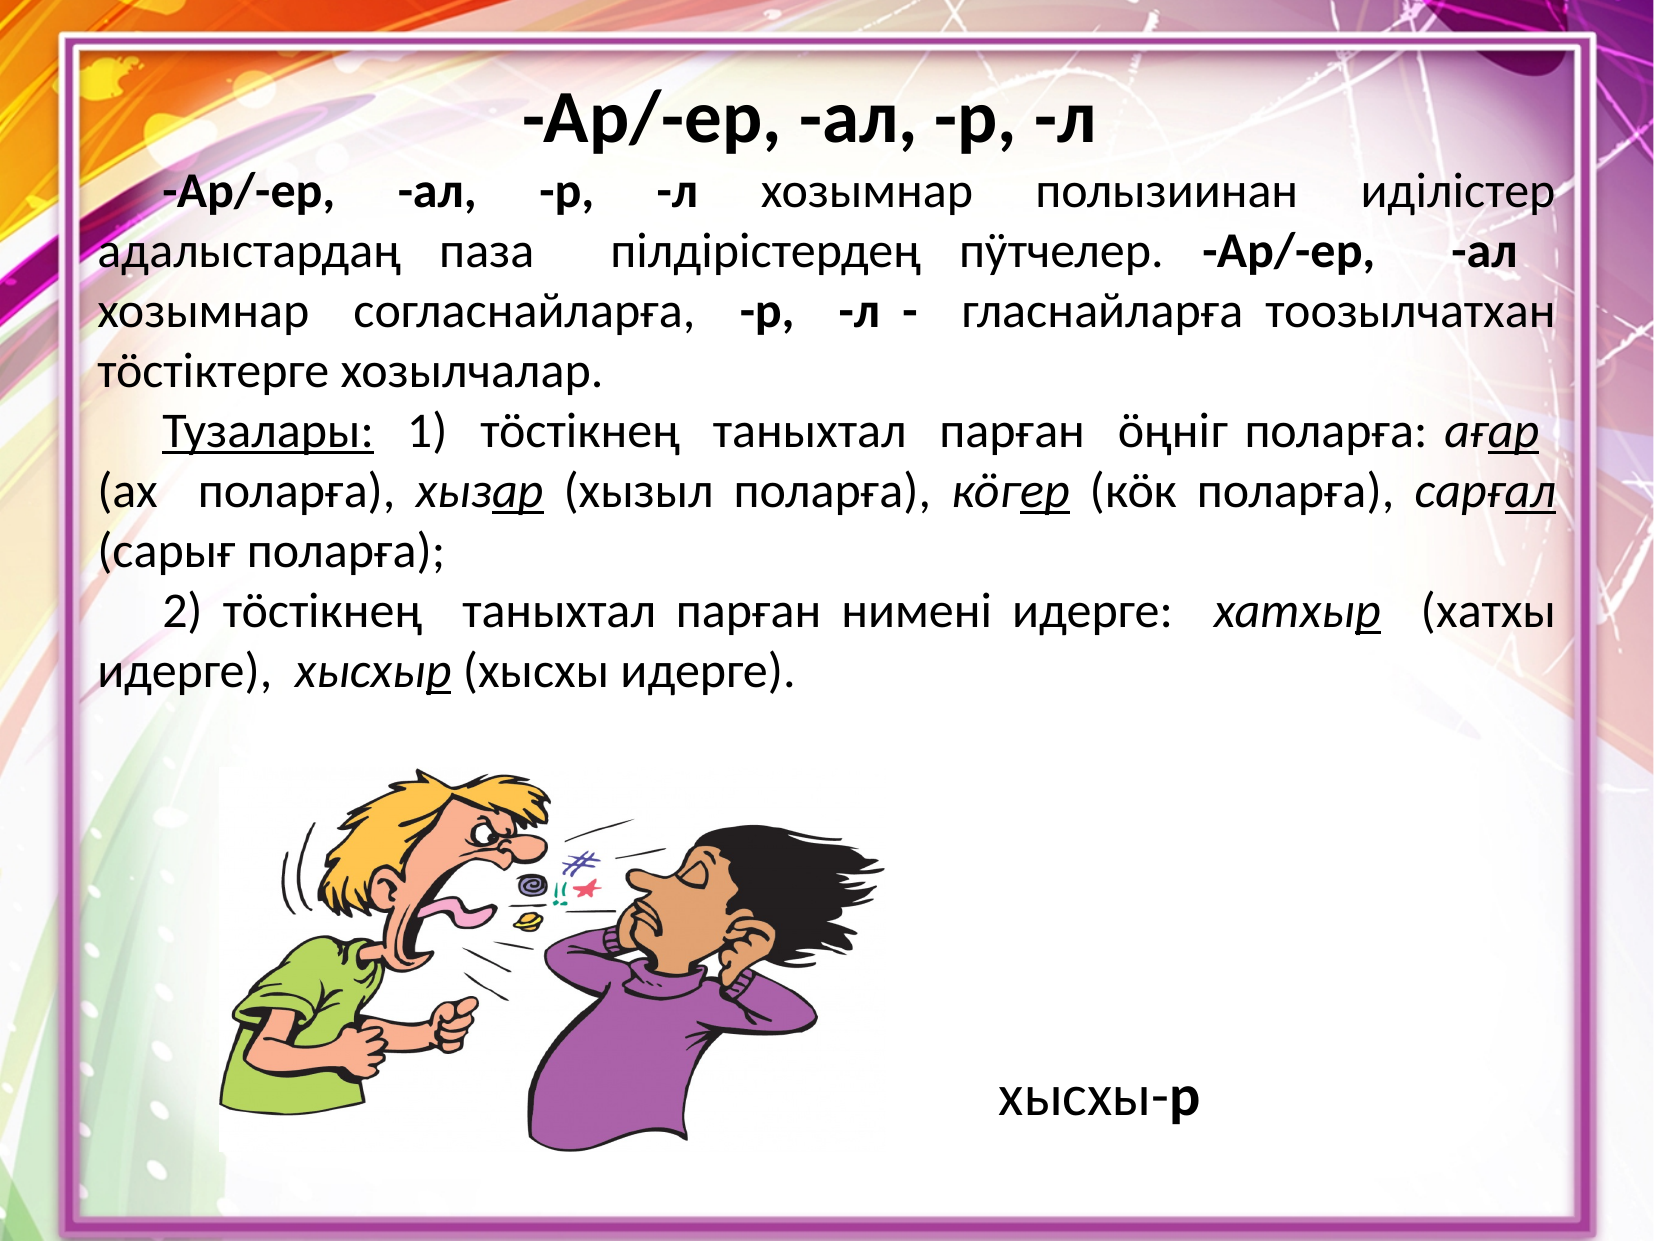

-Ар/-ер, -ал, -р, -л
-Ар/-ер, -ал, -р, -л хозымнар полызиинан идiлiстер адалыстардаң паза пiлдiрiстердең пӱтчелер. -Ар/-ер, -ал хозымнар согласнайларға, -р, -л - гласнайларға тоозылчатхан тӧстiктерге хозылчалар.
Тузалары: 1) тӧстiкнең таныхтал парған ӧңнiг поларға: ағар (ах поларға), хызар (хызыл поларға), кӧгер (кӧк поларға), сарғал (сарығ поларға);
2) тӧстiкнең таныхтал парған нименi идерге: хатхыр (хатхы идерге), хысхыр (хысхы идерге).
 хысхы-р